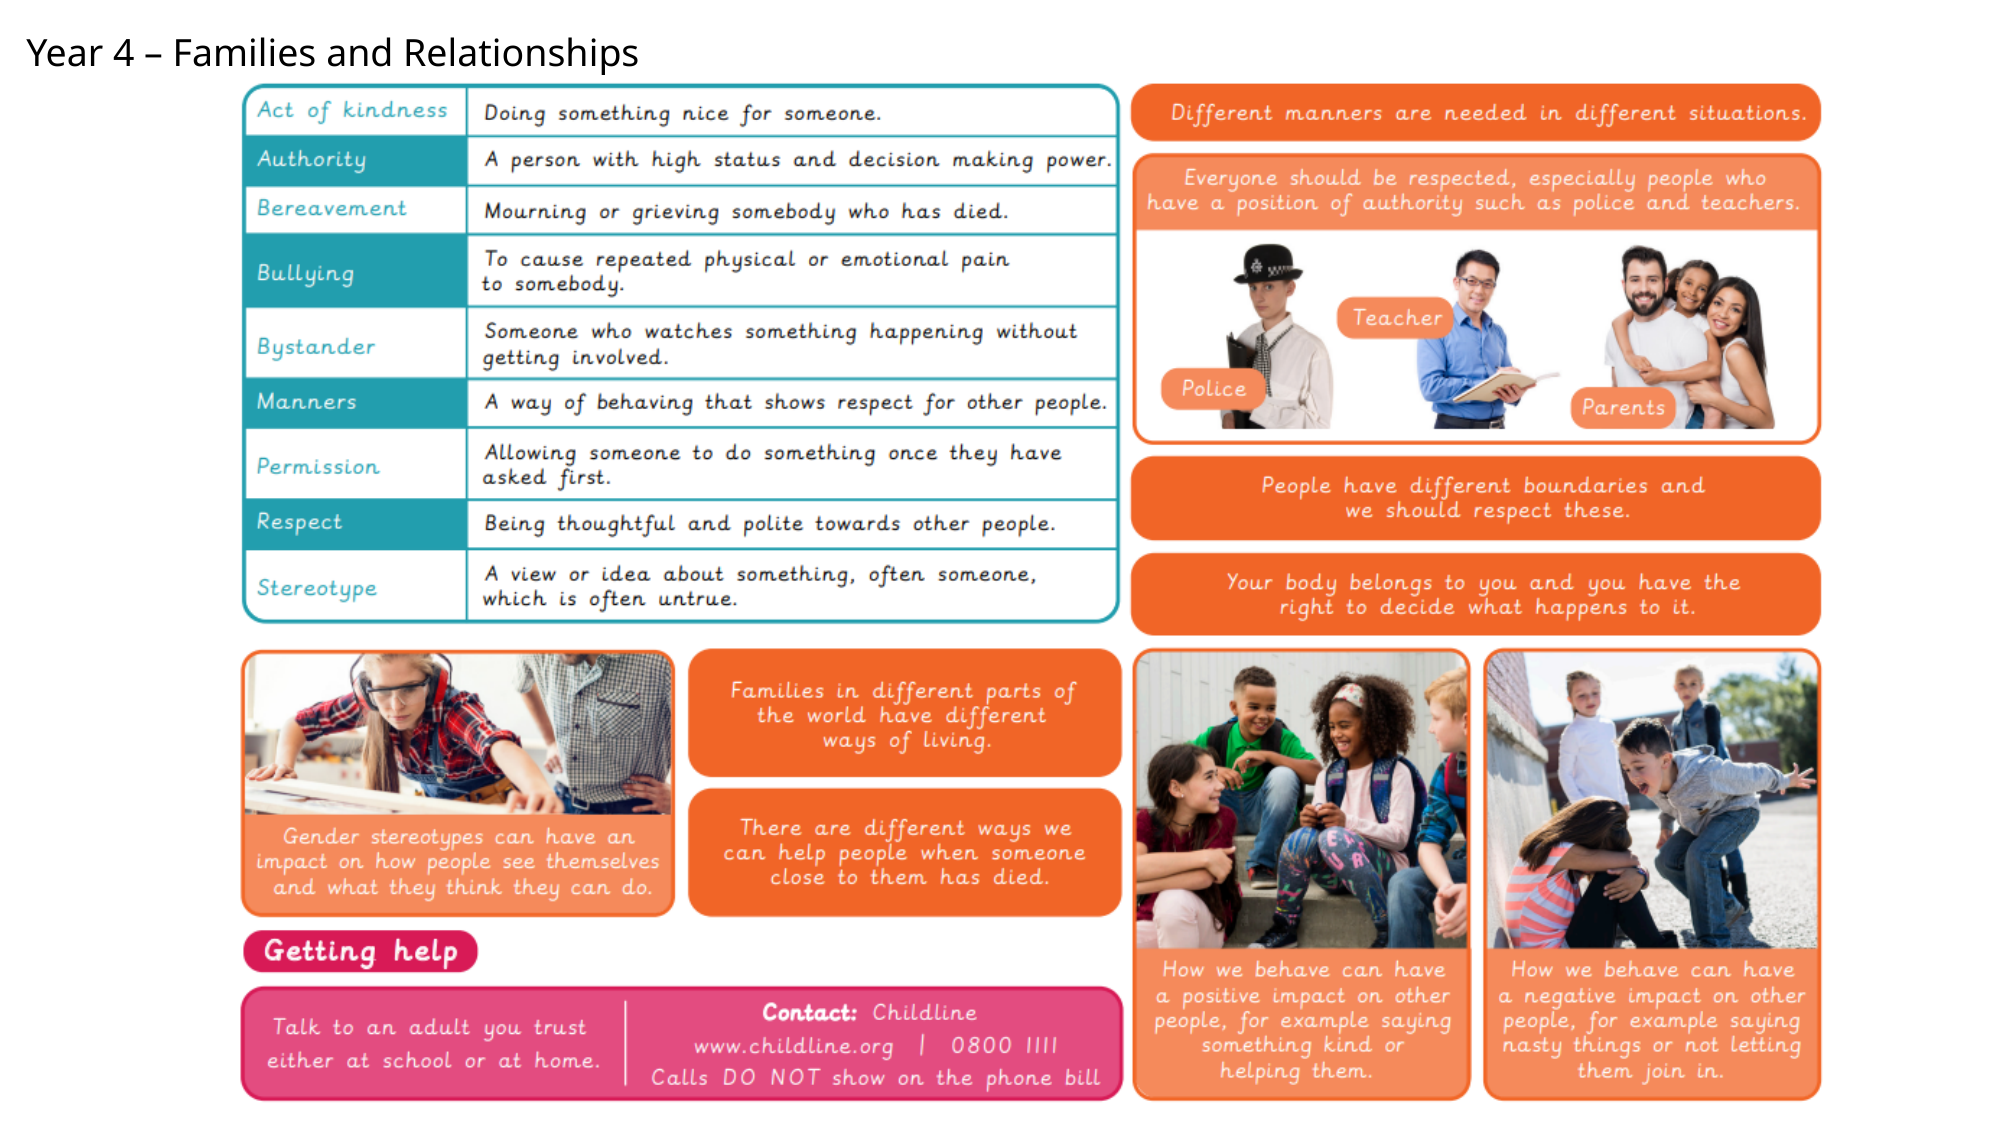

# Year 4 – Families and Relationships